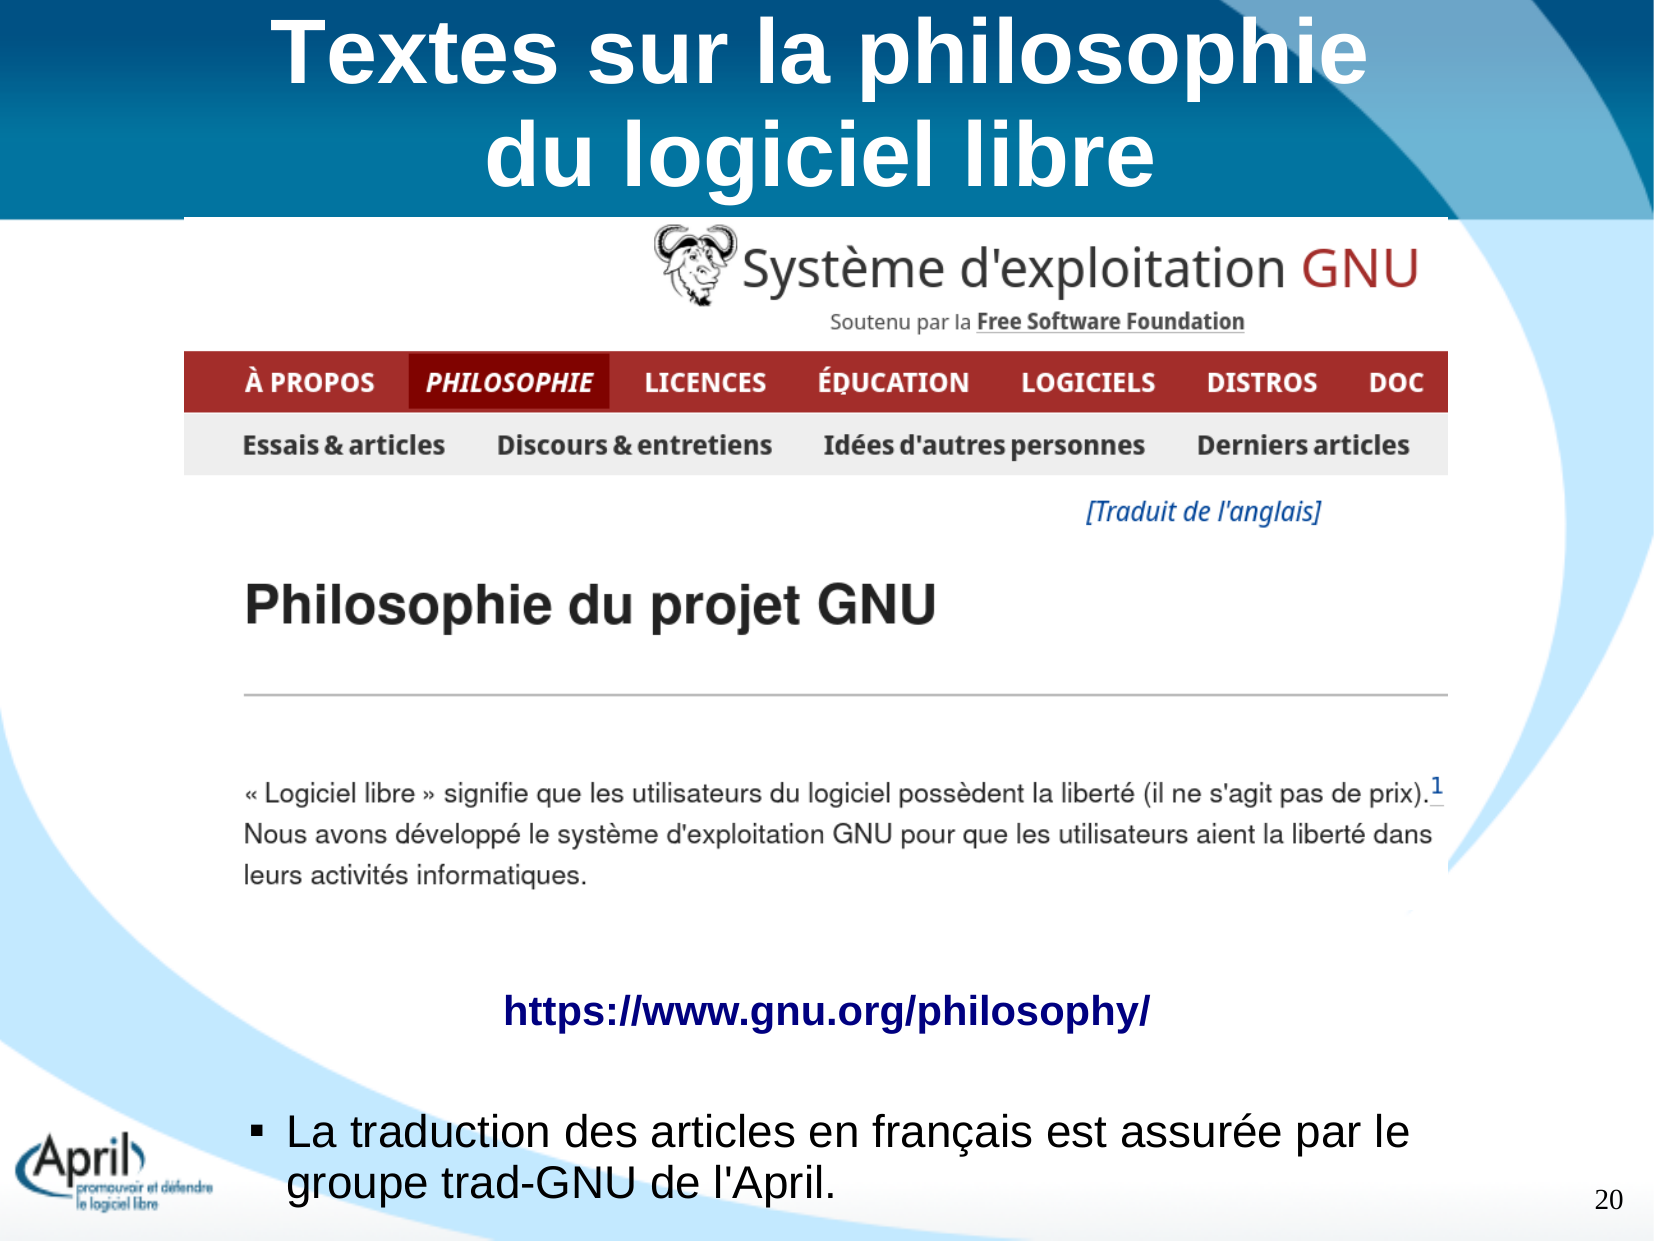

# Textes sur la philosophie du logiciel libre
https://www.gnu.org/philosophy/
La traduction des articles en français est assurée par le groupe trad-GNU de l'April.
20